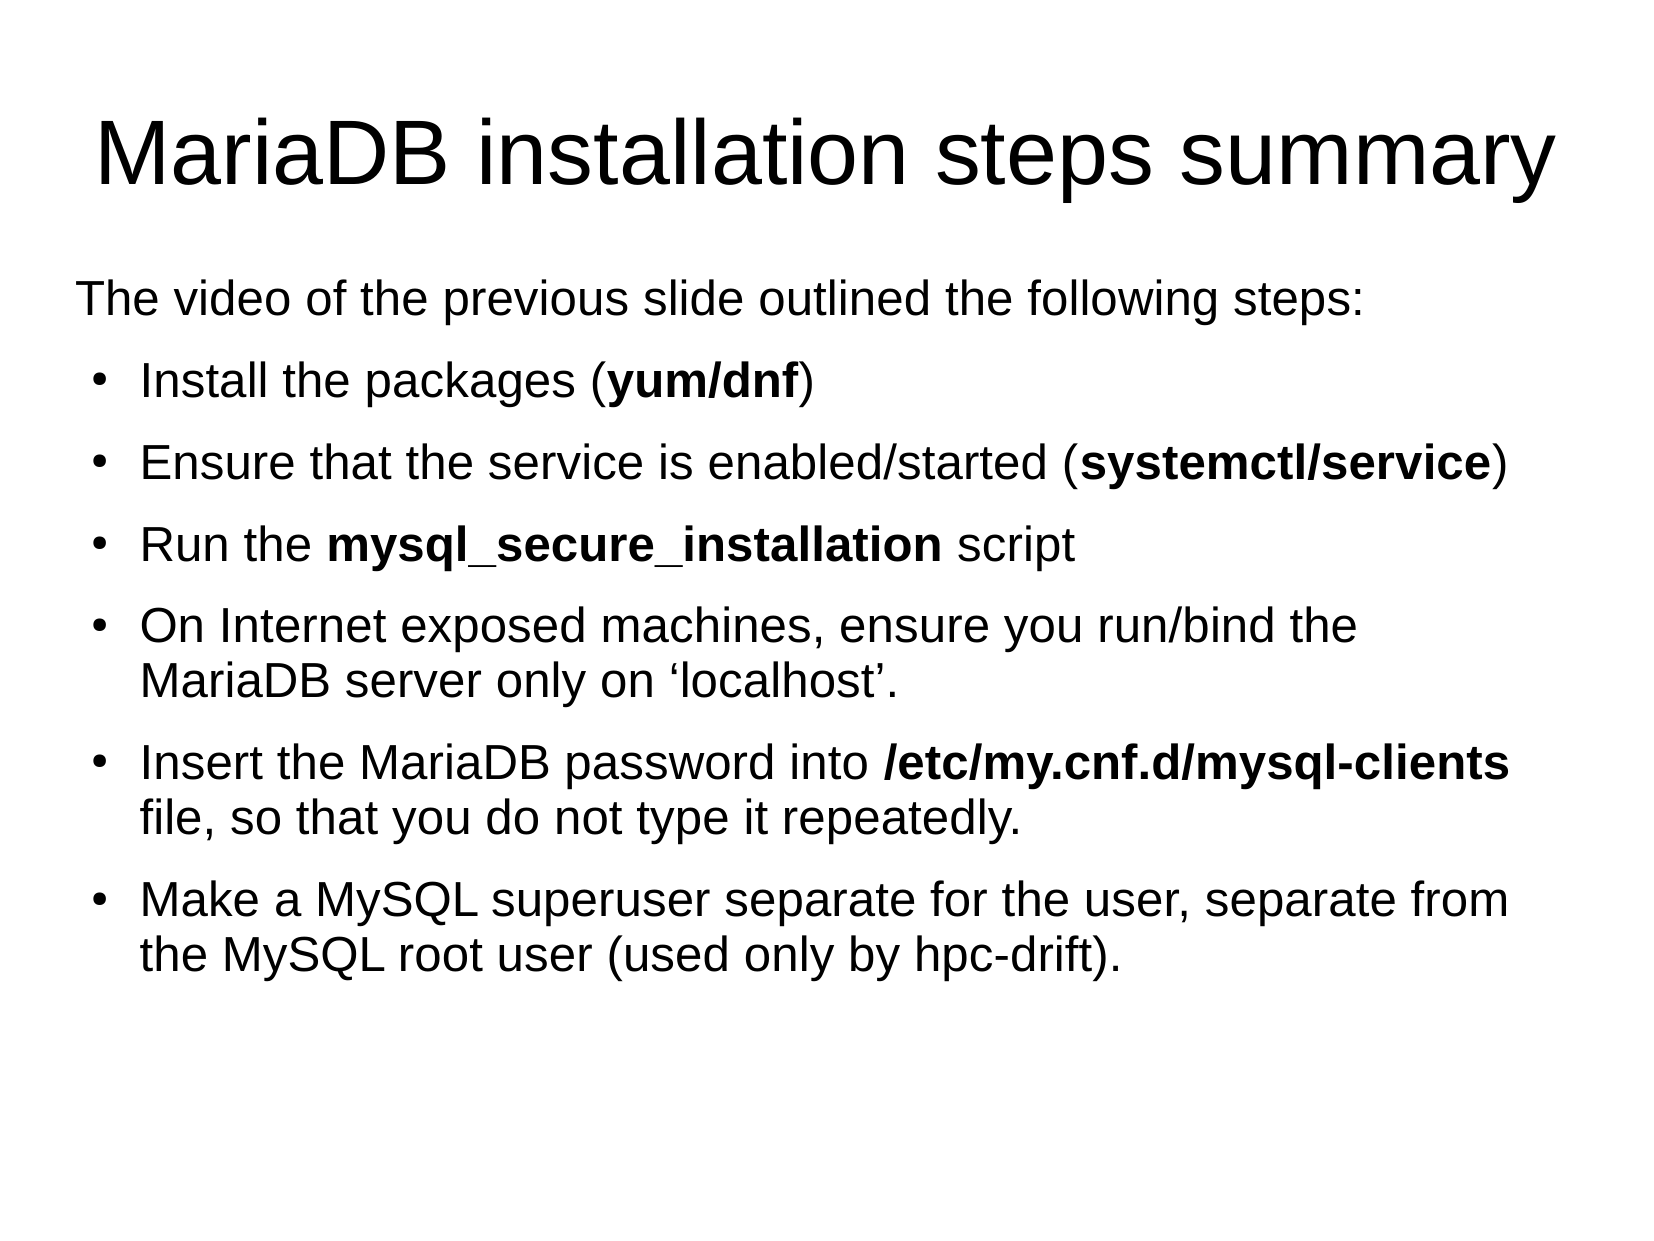

# MariaDB installation steps summary
The video of the previous slide outlined the following steps:
Install the packages (yum/dnf)
Ensure that the service is enabled/started (systemctl/service)
Run the mysql_secure_installation script
On Internet exposed machines, ensure you run/bind the MariaDB server only on ‘localhost’.
Insert the MariaDB password into /etc/my.cnf.d/mysql-clients file, so that you do not type it repeatedly.
Make a MySQL superuser separate for the user, separate from the MySQL root user (used only by hpc-drift).